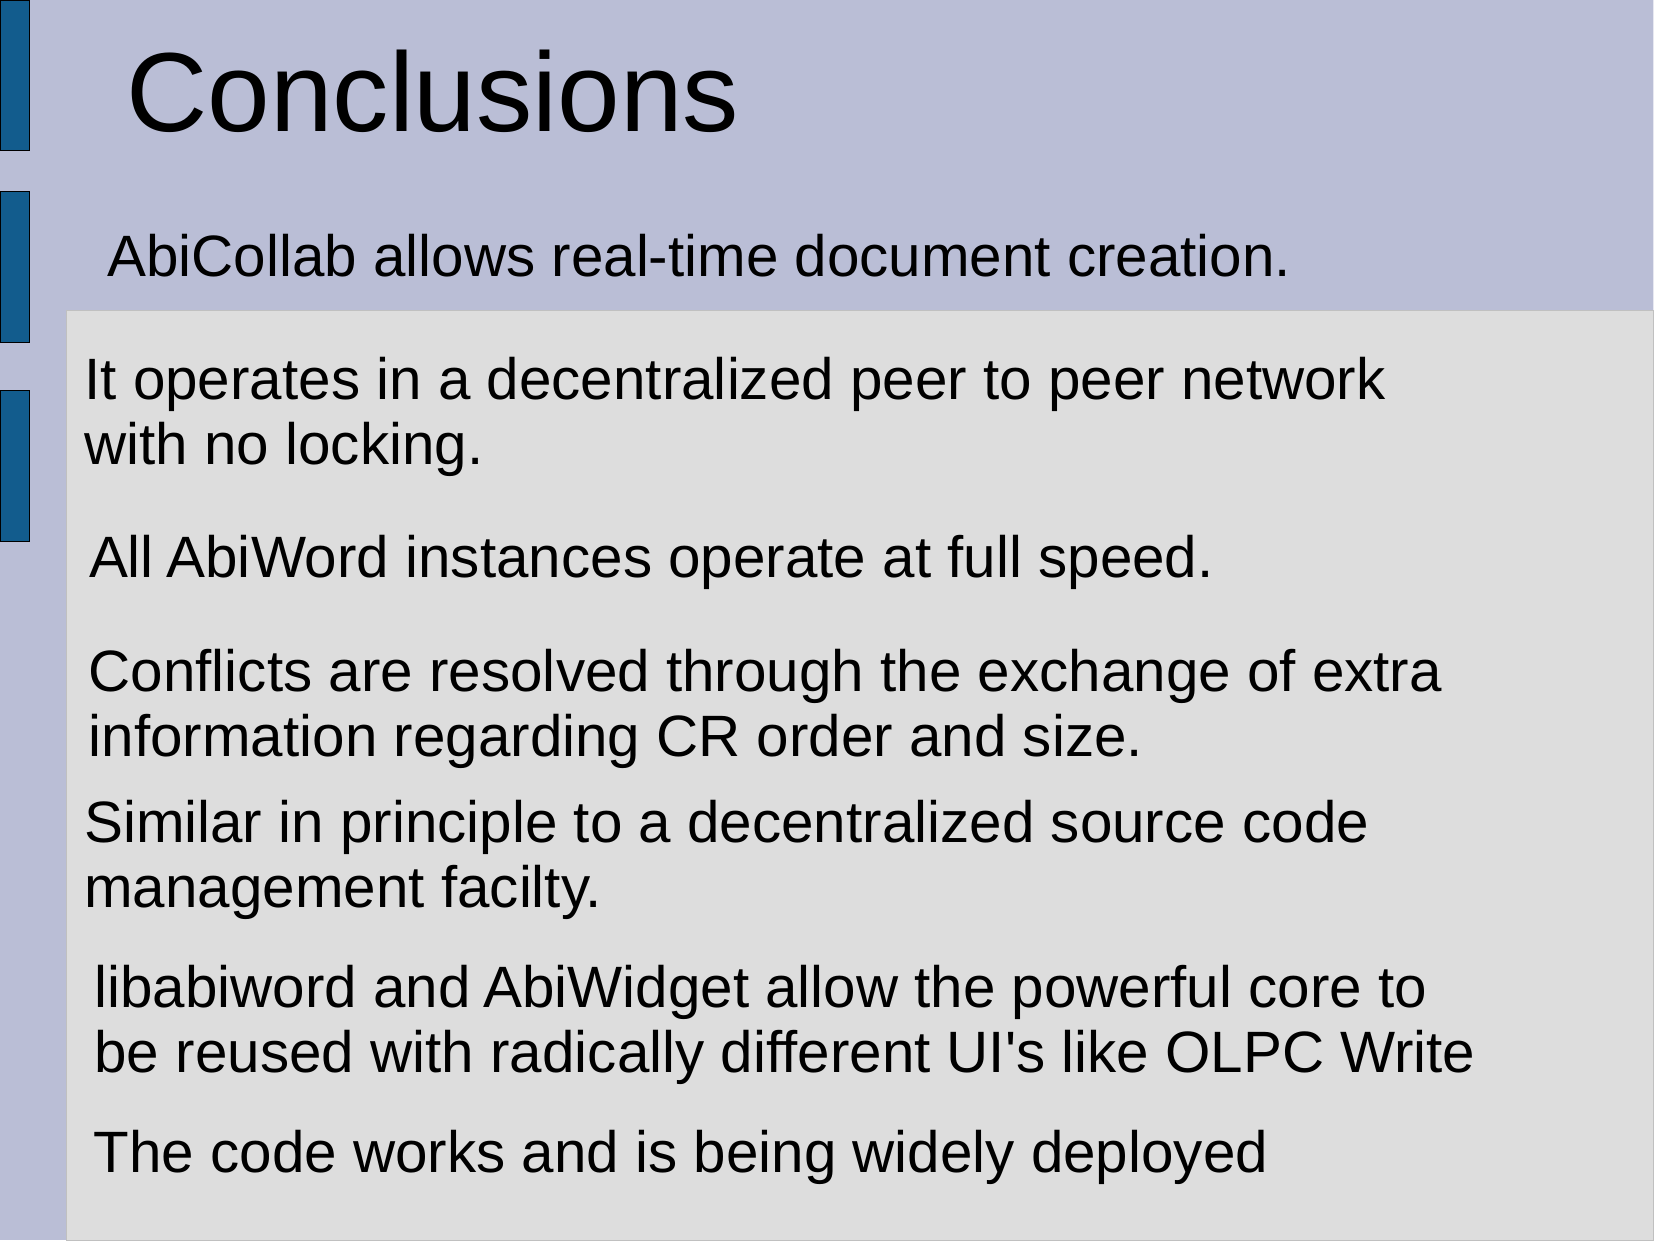

Conclusions
AbiCollab allows real-time document creation.
It operates in a decentralized peer to peer network with no locking.
All AbiWord instances operate at full speed.
Conflicts are resolved through the exchange of extra information regarding CR order and size.
Similar in principle to a decentralized source code management facilty.
libabiword and AbiWidget allow the powerful core to be reused with radically different UI's like OLPC Write
The code works and is being widely deployed